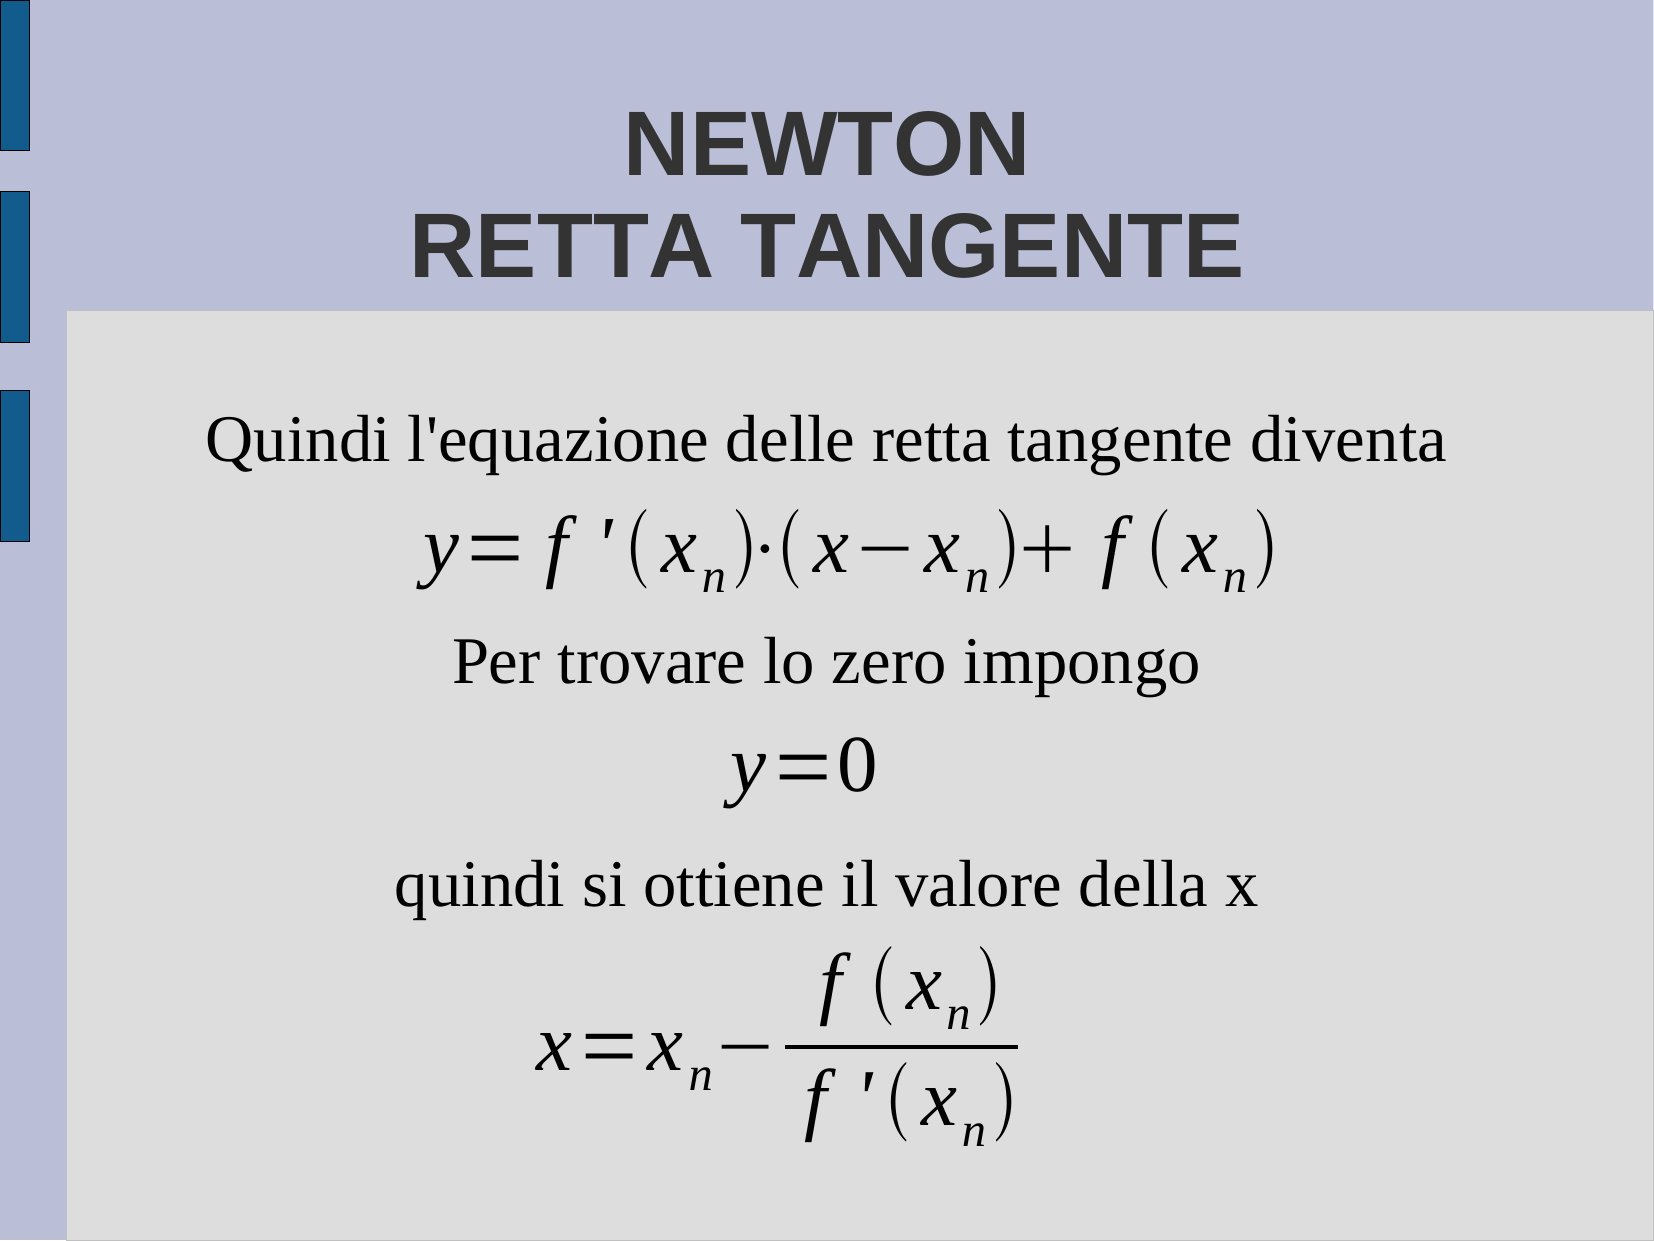

# NEWTON RETTA TANGENTE
Quindi l'equazione delle retta tangente diventa
Per trovare lo zero impongo
quindi si ottiene il valore della x